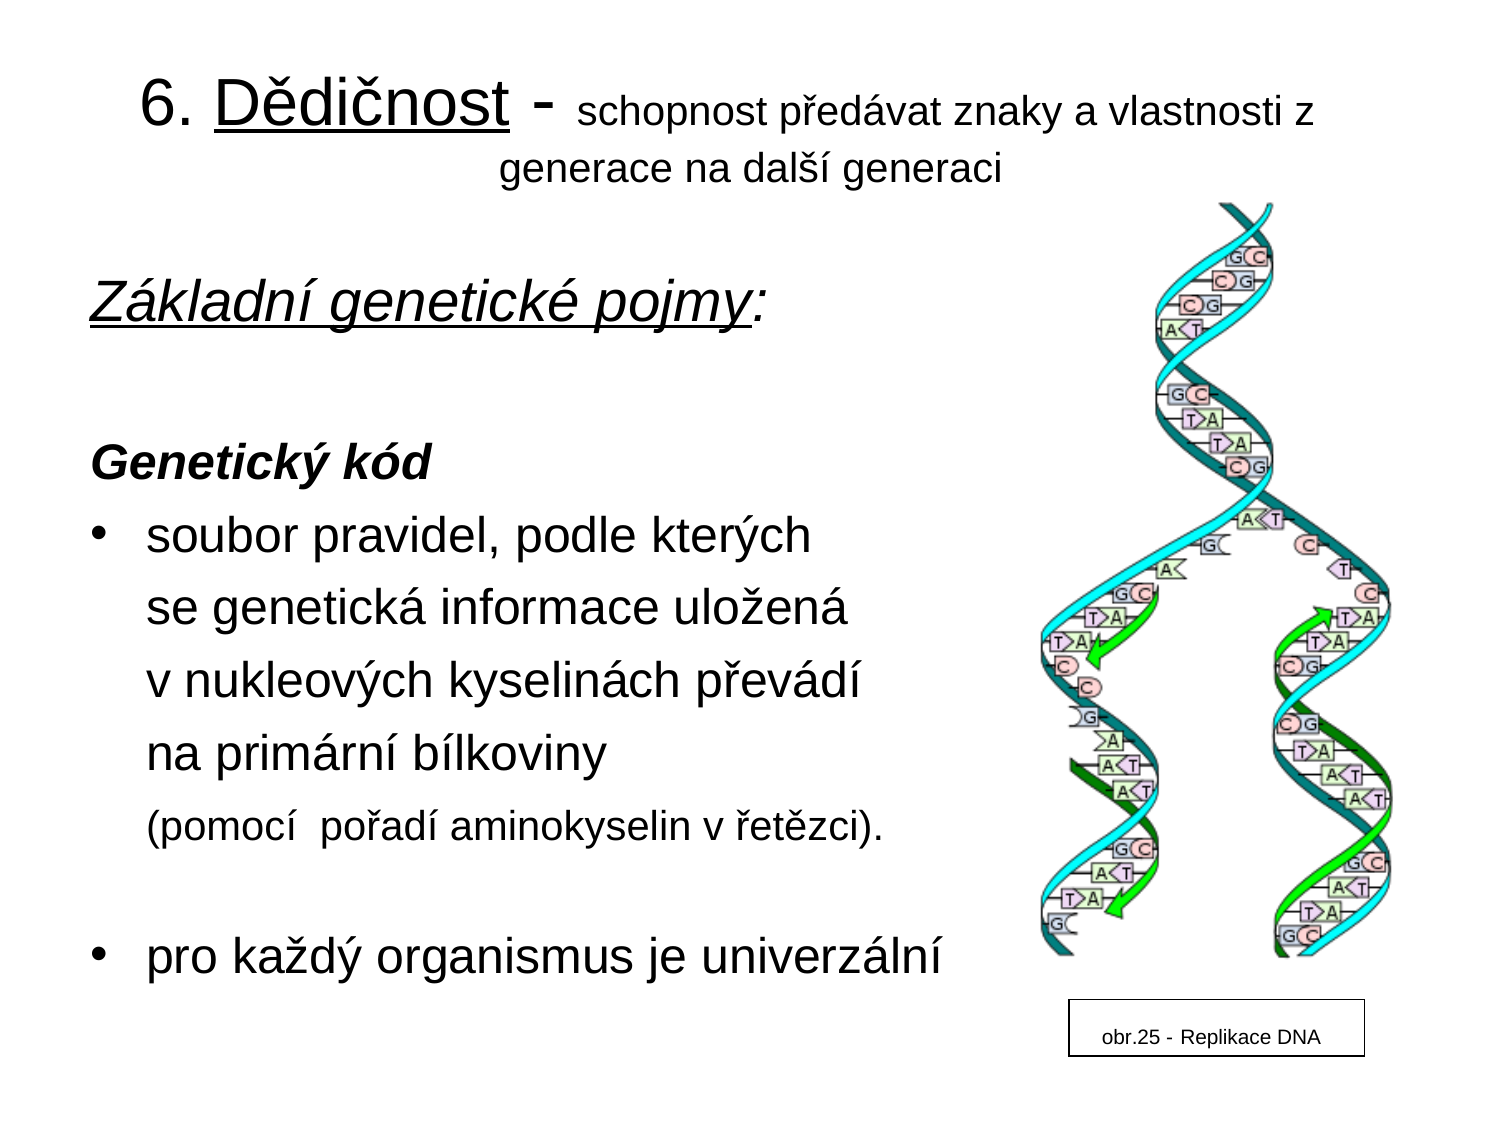

# 6. Dědičnost - schopnost předávat znaky a vlastnosti z generace na další generaci
Základní genetické pojmy:
Genetický kód
soubor pravidel, podle kterých
 se genetická informace uložená
 v nukleových kyselinách převádí
 na primární bílkoviny
 (pomocí pořadí aminokyselin v řetězci).
pro každý organismus je univerzální
obr.25 - Replikace DNA